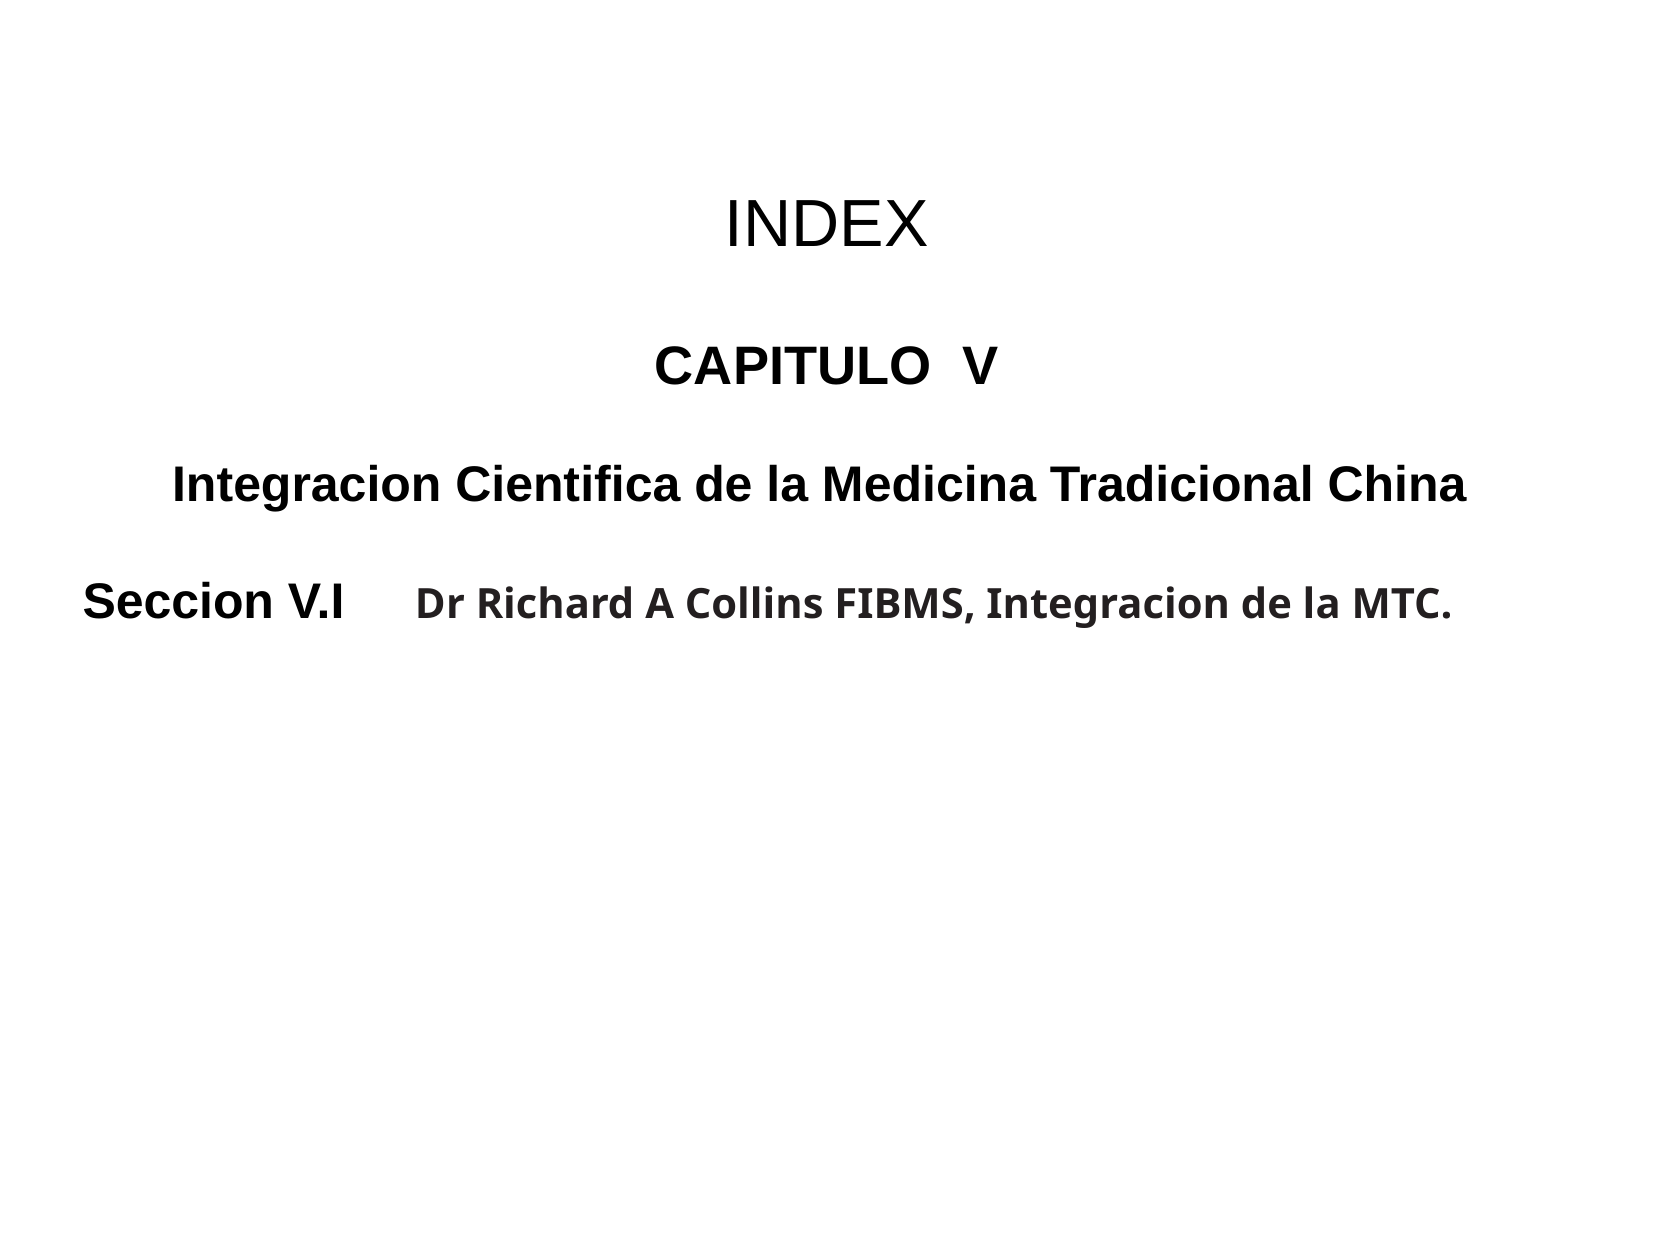

INDEX
CAPITULO V
Integracion Cientifica de la Medicina Tradicional China
Seccion V.I Dr Richard A Collins FIBMS, Integracion de la MTC.
#